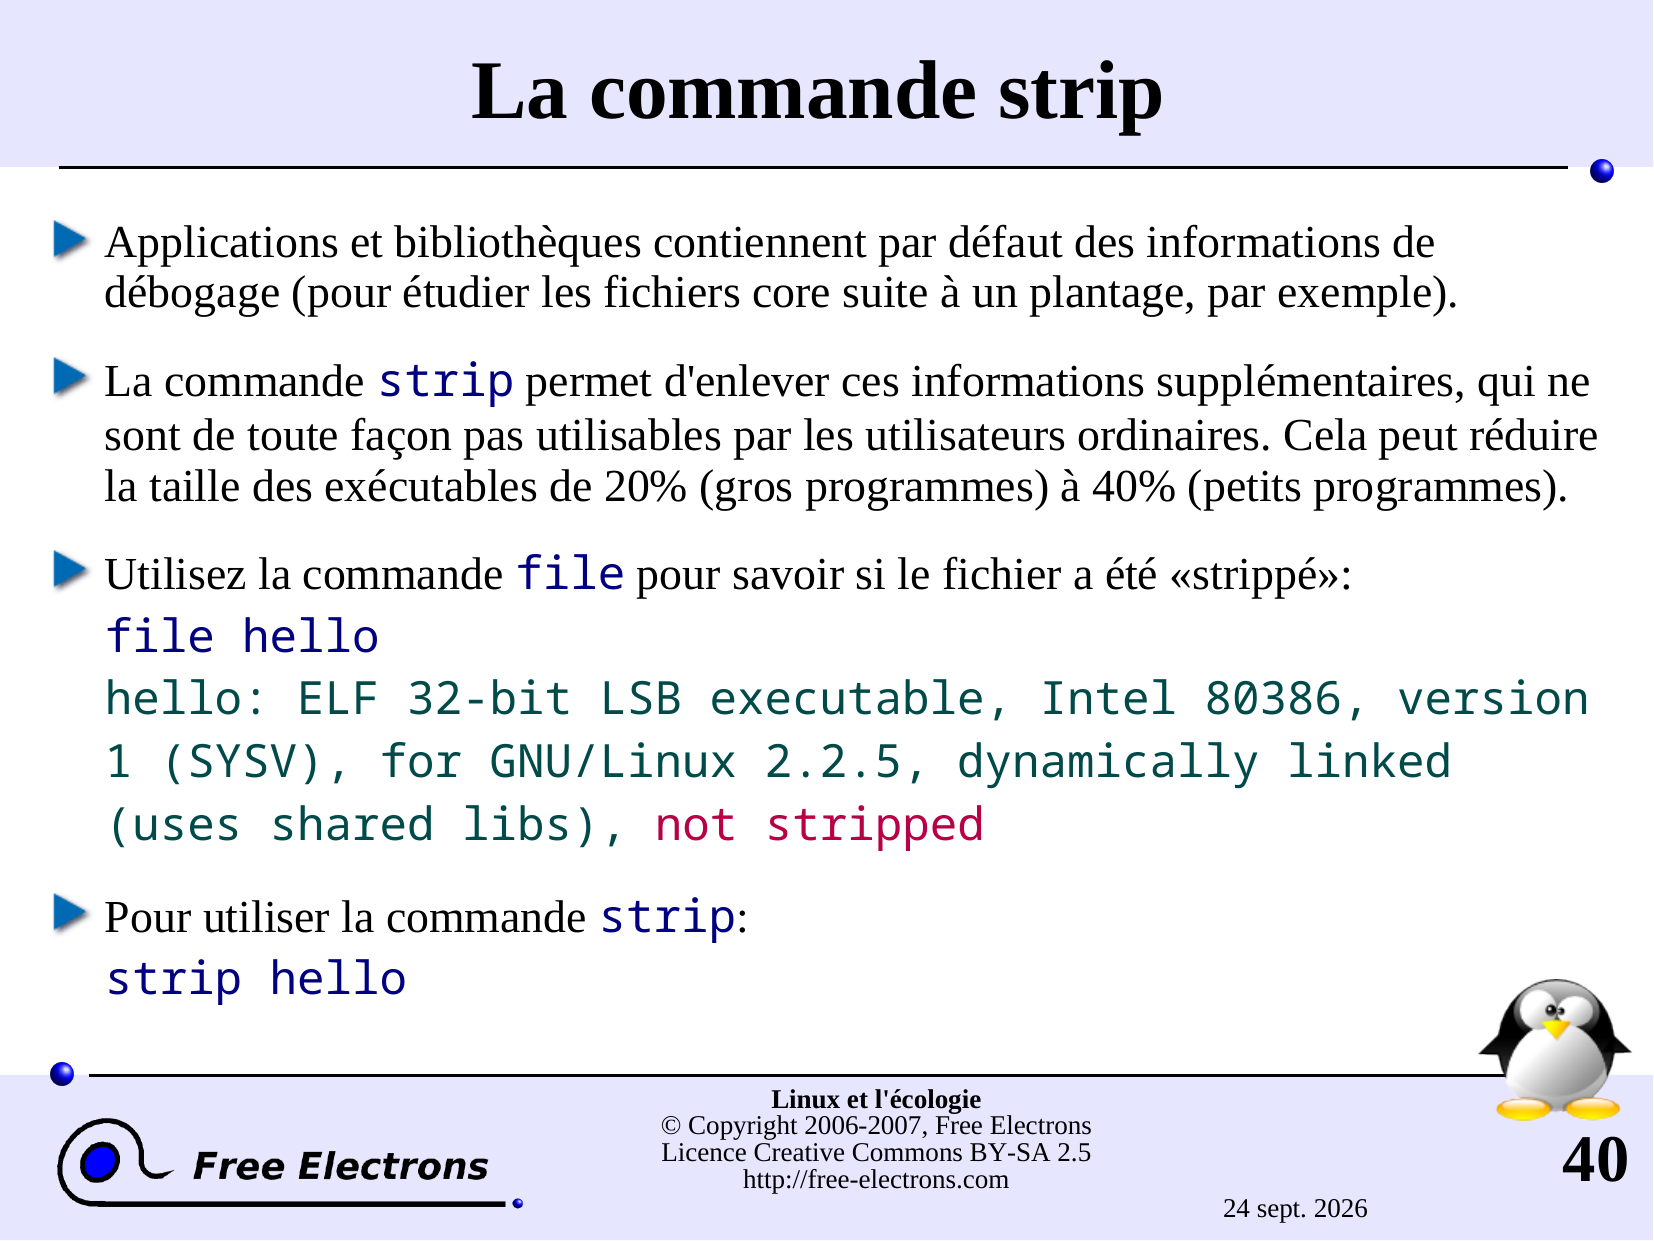

# La commande strip
Applications et bibliothèques contiennent par défaut des informations de débogage (pour étudier les fichiers core suite à un plantage, par exemple).
La commande strip permet d'enlever ces informations supplémentaires, qui ne sont de toute façon pas utilisables par les utilisateurs ordinaires. Cela peut réduire la taille des exécutables de 20% (gros programmes) à 40% (petits programmes).
Utilisez la commande file pour savoir si le fichier a été «strippé»:
file hello
hello: ELF 32-bit LSB executable, Intel 80386, version 1 (SYSV), for GNU/Linux 2.2.5, dynamically linked (uses shared libs), not stripped
Pour utiliser la commande strip:
strip hello